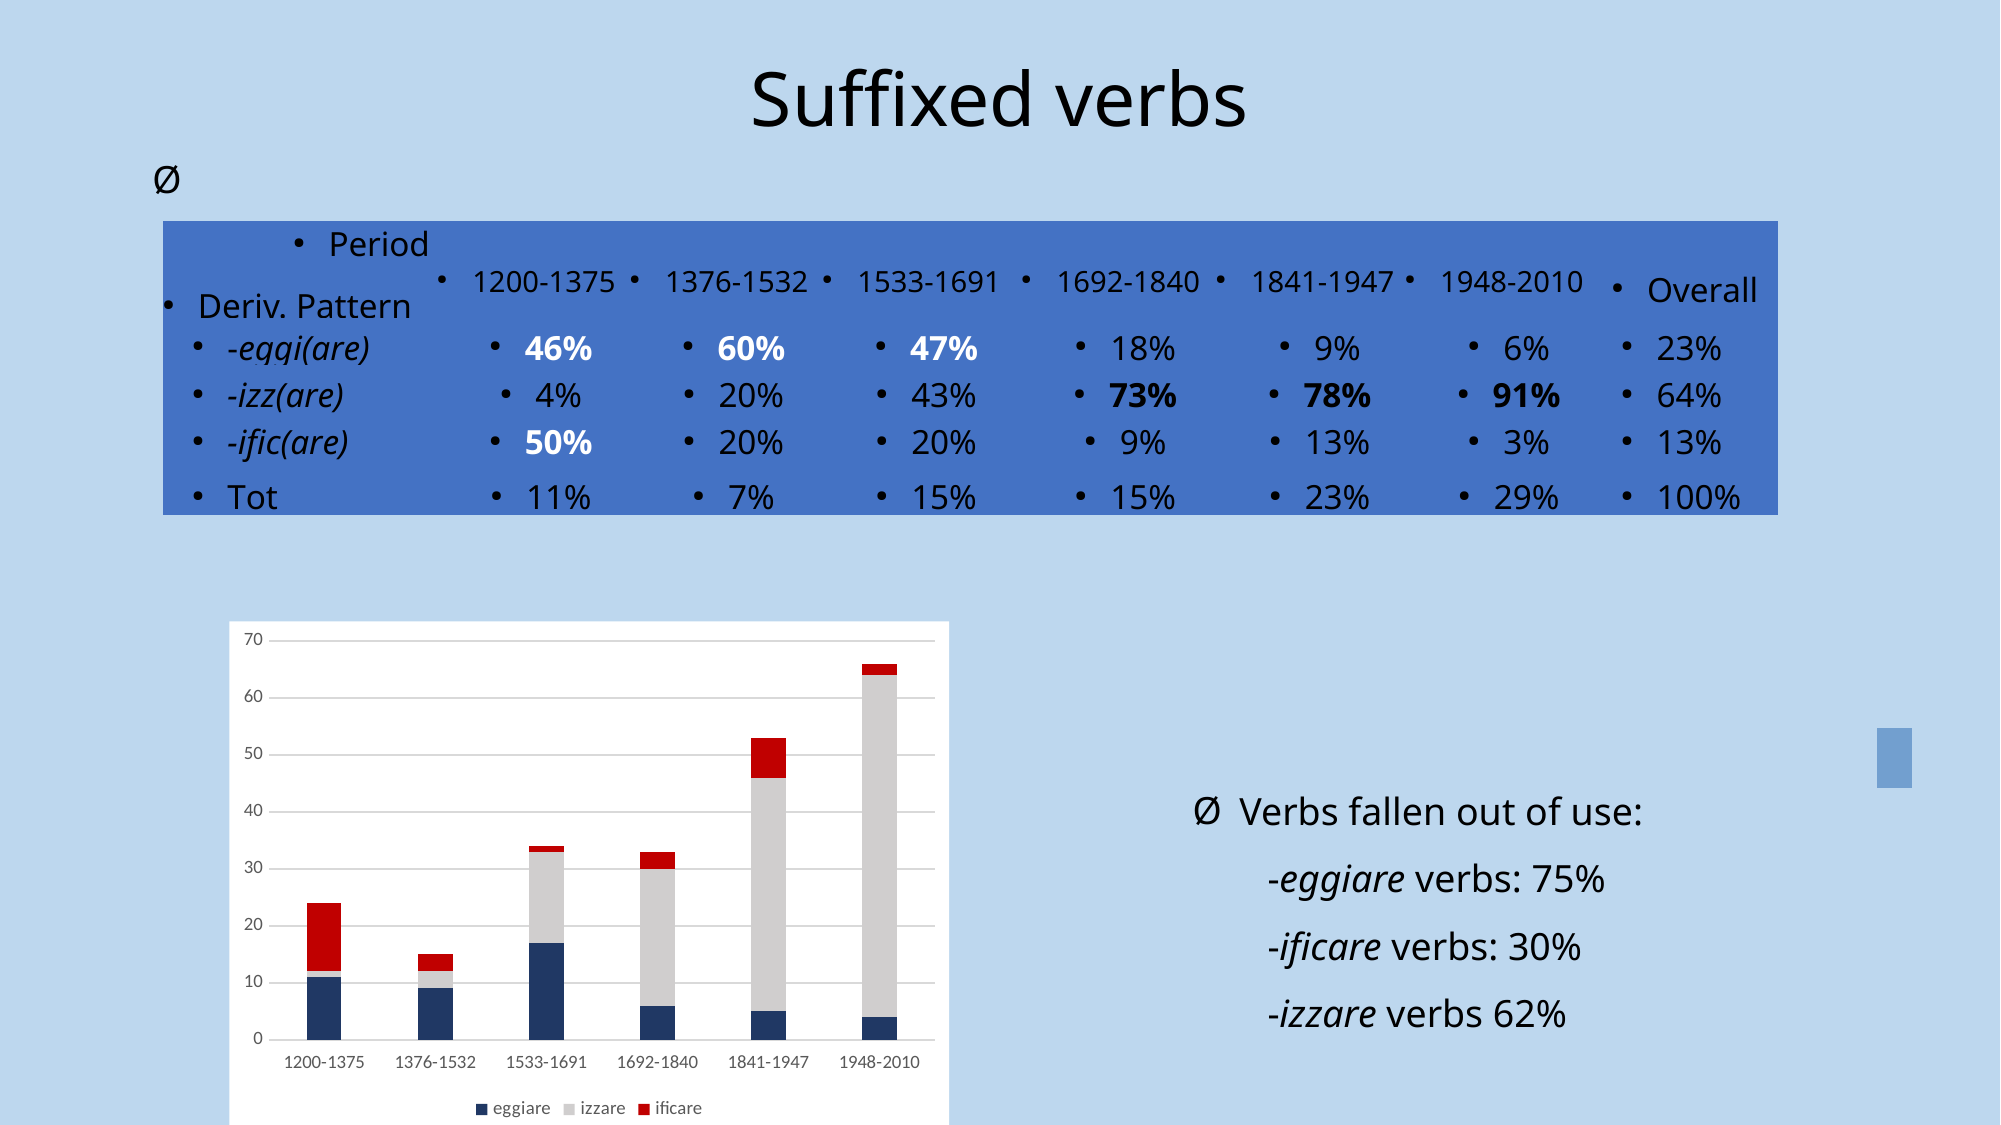

Suffixed verbs
| Period Deriv. Pattern | 1200-1375 | 1376-1532 | 1533-1691 | 1692-1840 | 1841-1947 | 1948-2010 | Overall |
| --- | --- | --- | --- | --- | --- | --- | --- |
| -eggi(are) | 46% | 60% | 47% | 18% | 9% | 6% | 23% |
| -izz(are) | 4% | 20% | 43% | 73% | 78% | 91% | 64% |
| -ific(are) | 50% | 20% | 20% | 9% | 13% | 3% | 13% |
| Tot | 11% | 7% | 15% | 15% | 23% | 29% | 100% |
### Chart
| Category | eggiare | izzare | ificare |
|---|---|---|---|
| 1200-1375 | 11.0 | 1.0 | 12.0 |
| 1376-1532 | 9.0 | 3.0 | 3.0 |
| 1533-1691 | 17.0 | 16.0 | 1.0 |
| 1692-1840 | 6.0 | 24.0 | 3.0 |
| 1841-1947 | 5.0 | 41.0 | 7.0 |
| 1948-2010 | 4.0 | 60.0 | 2.0 || |
| --- |
Verbs fallen out of use:
	-eggiare verbs: 75%
	-ificare verbs: 30%
	-izzare verbs 62%